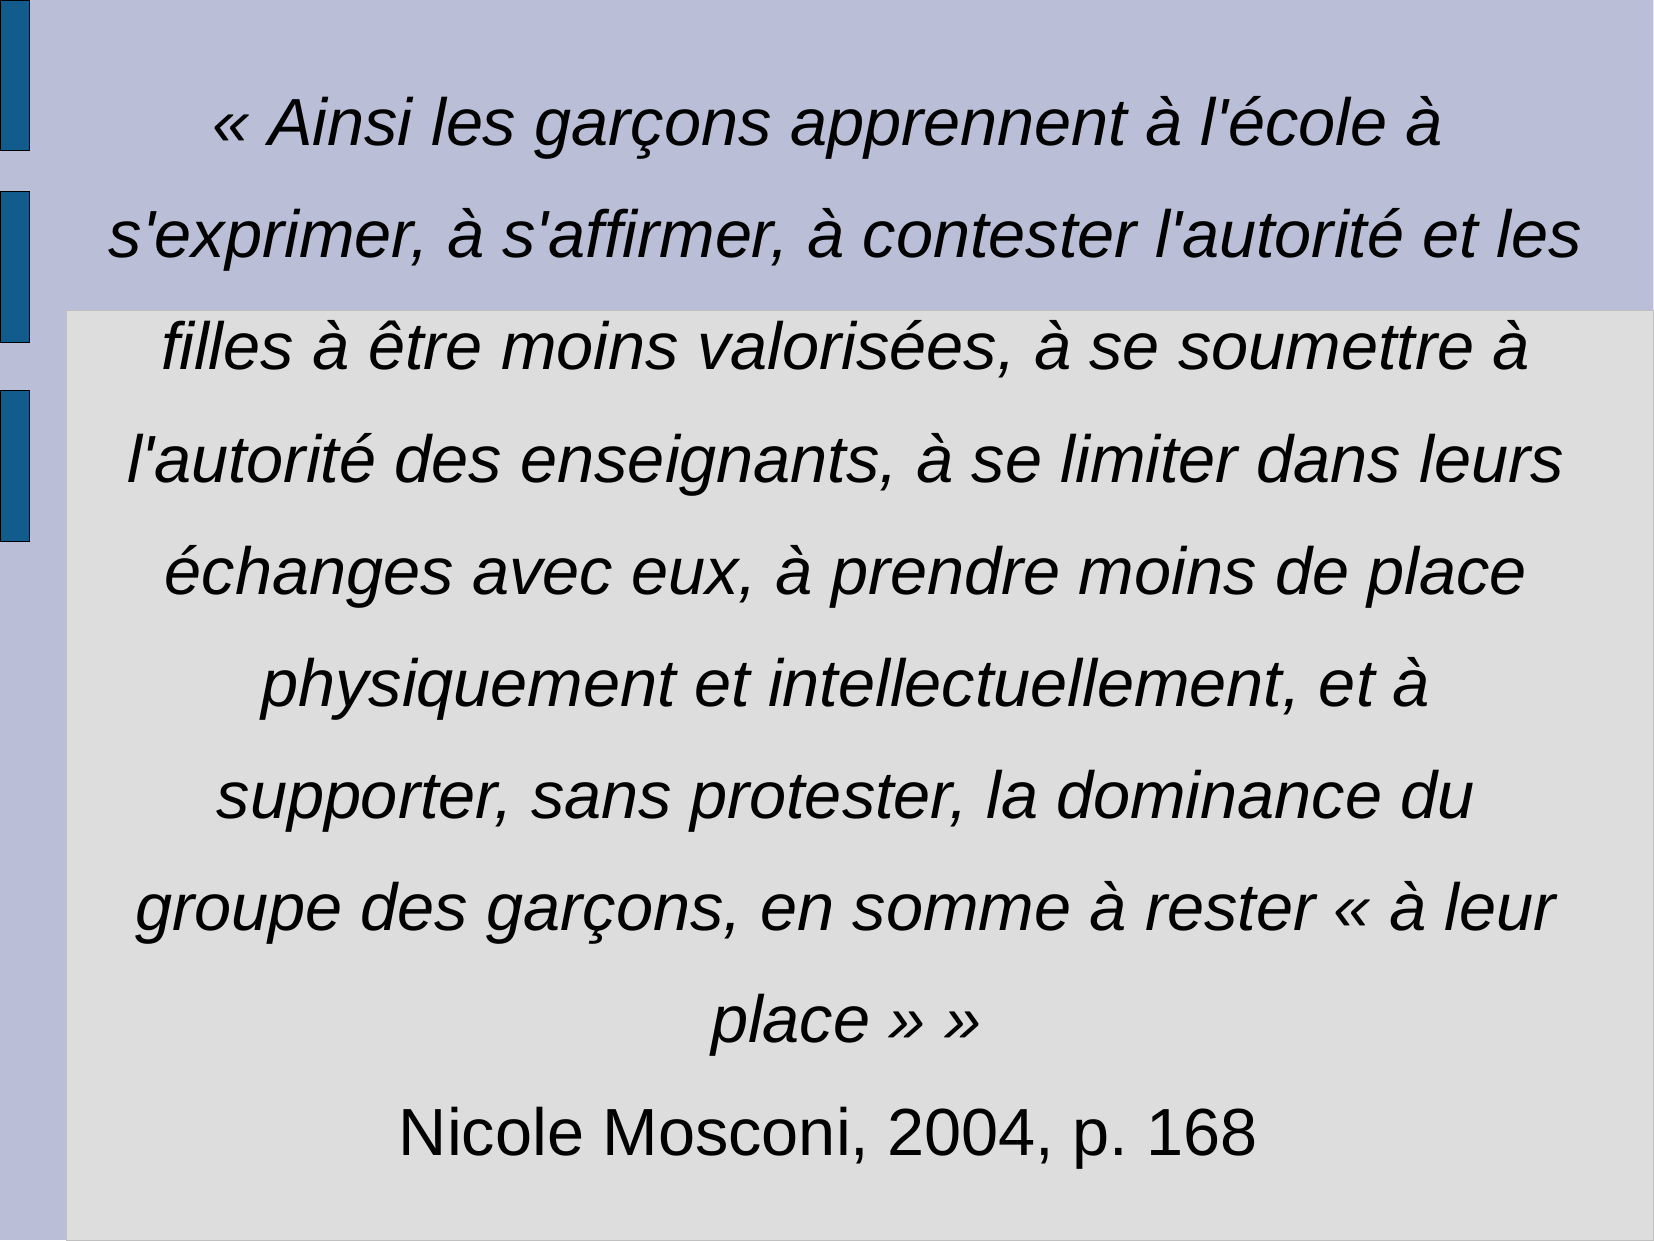

# « Ainsi les garçons apprennent à l'école à s'exprimer, à s'affirmer, à contester l'autorité et les filles à être moins valorisées, à se soumettre à l'autorité des enseignants, à se limiter dans leurs échanges avec eux, à prendre moins de place physiquement et intellectuellement, et à supporter, sans protester, la dominance du groupe des garçons, en somme à rester « à leur place » »
Nicole Mosconi, 2004, p. 168